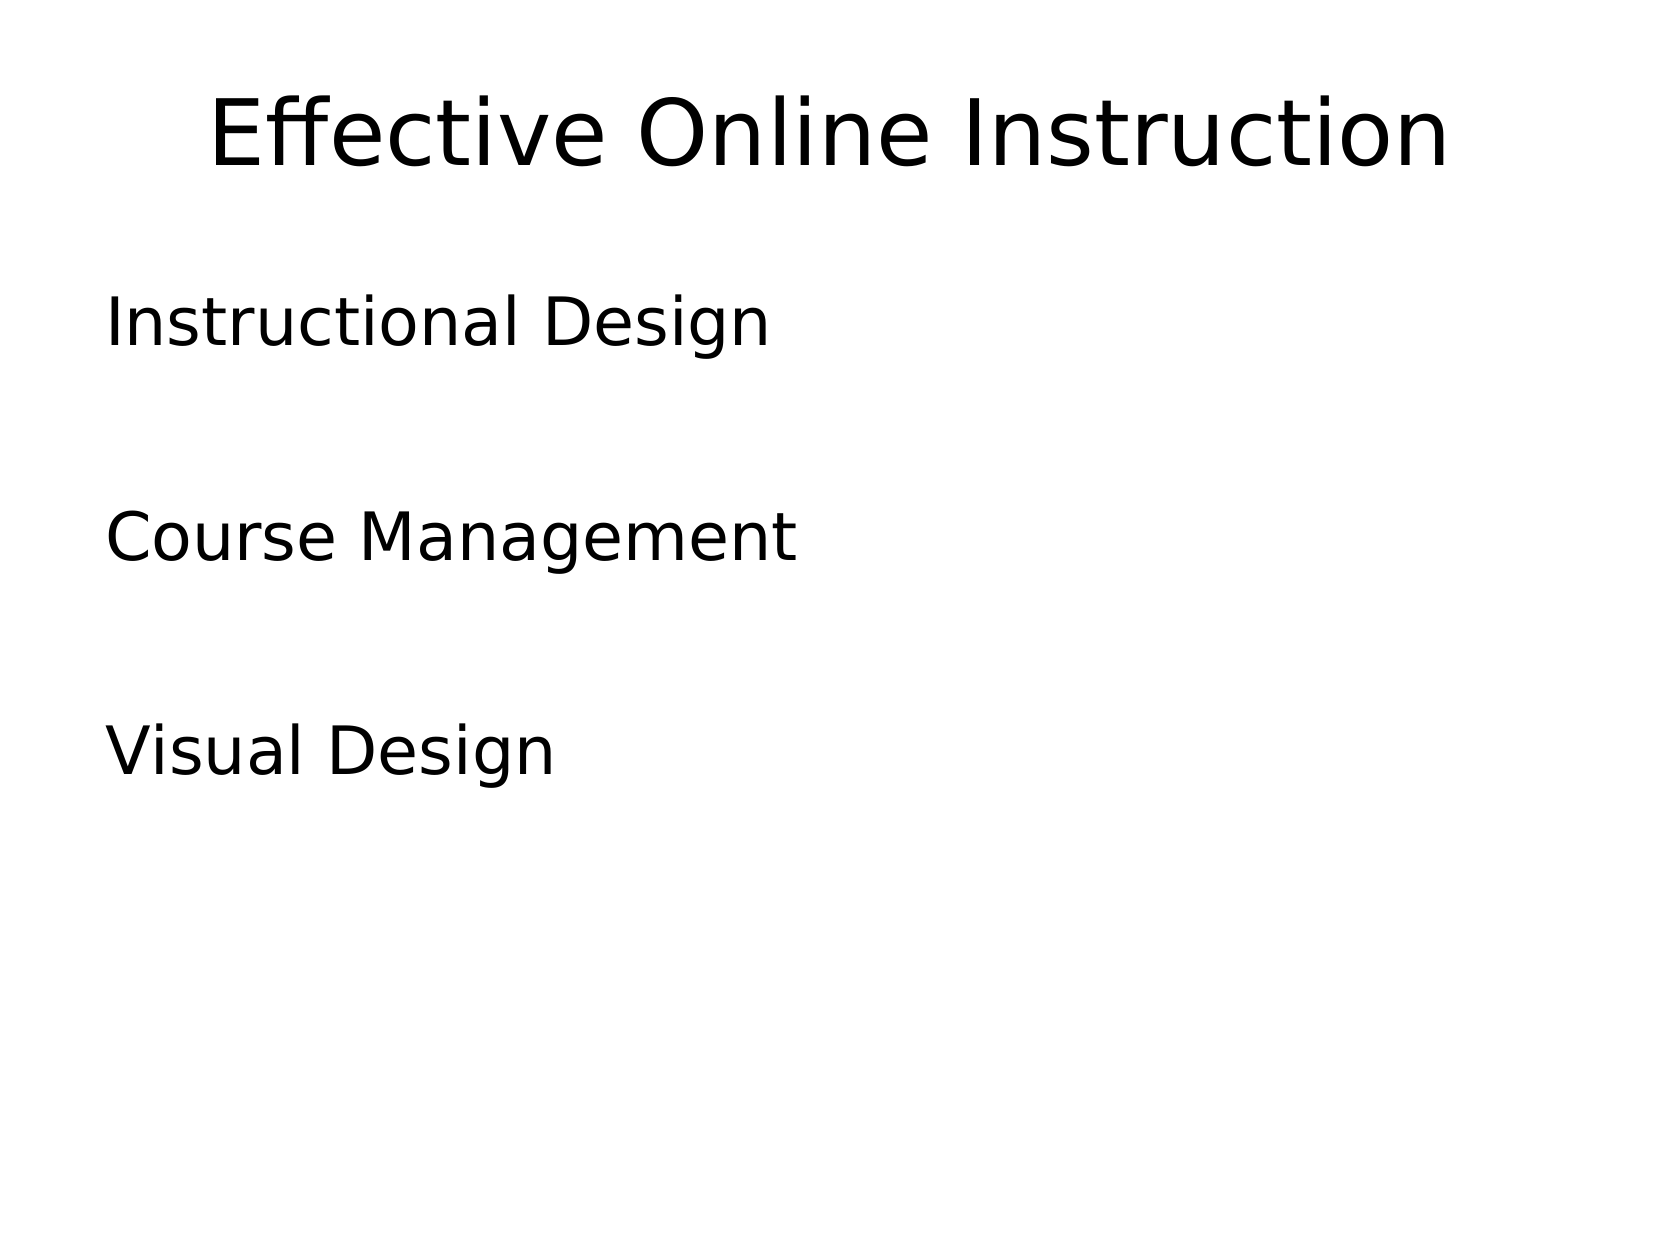

# Effective Online Instruction
Instructional Design
Course Management
Visual Design